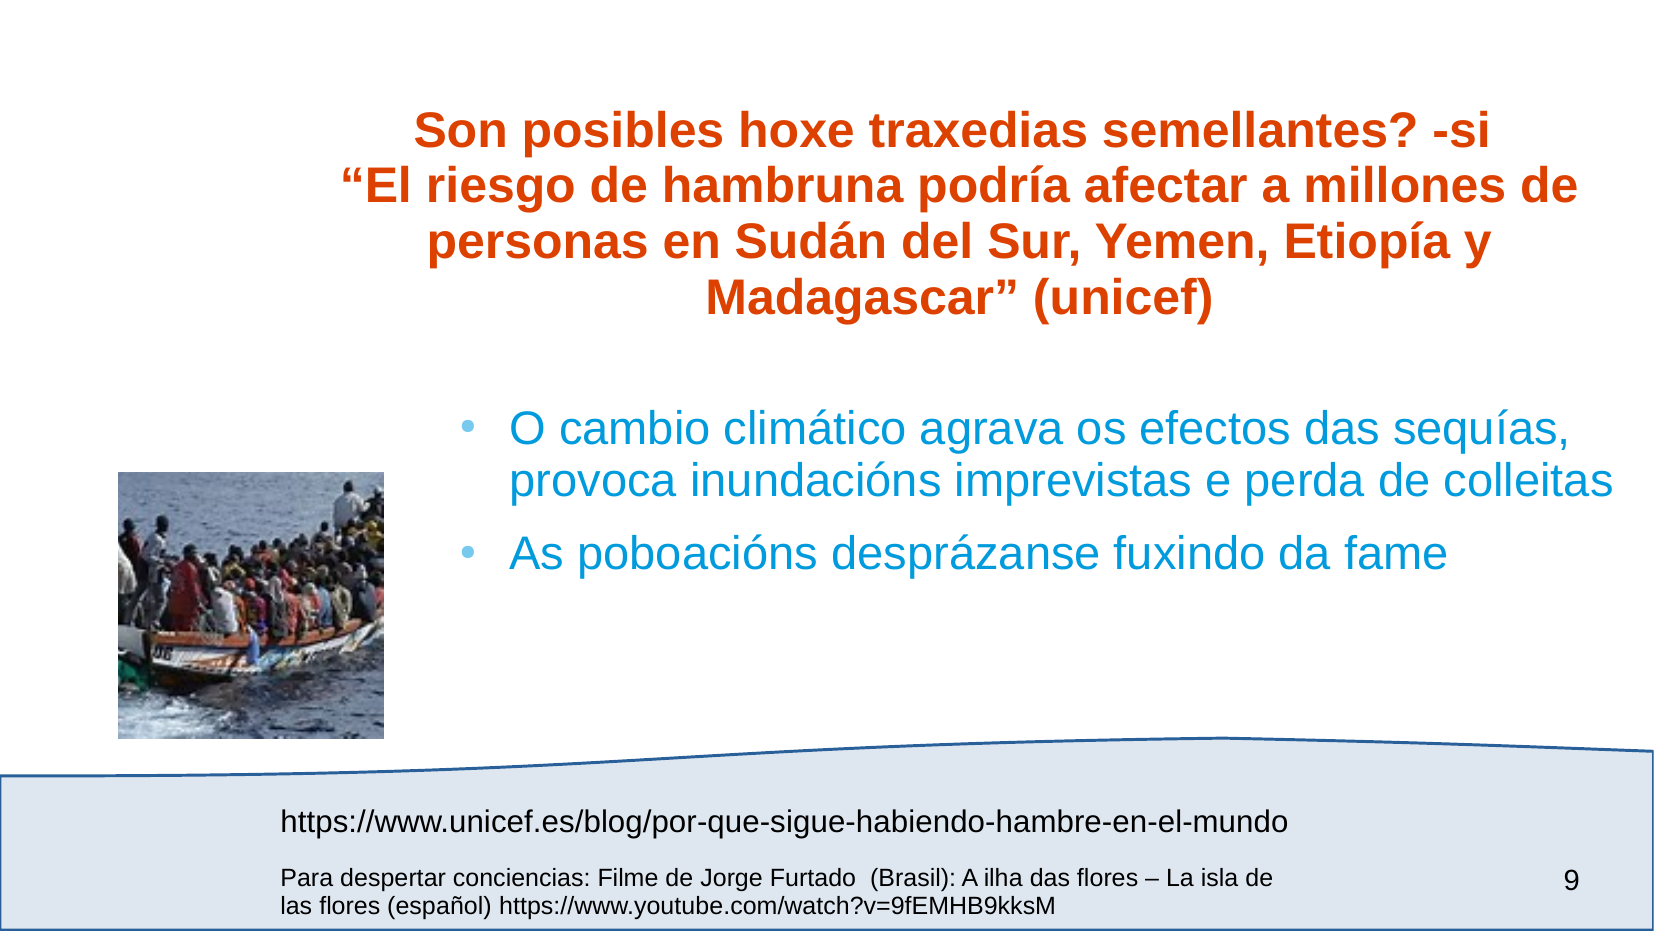

# Son posibles hoxe traxedias semellantes? -si “El riesgo de hambruna podría afectar a millones de personas en Sudán del Sur, Yemen, Etiopía y Madagascar” (unicef)
O cambio climático agrava os efectos das sequías, provoca inundacións imprevistas e perda de colleitas
As poboacións desprázanse fuxindo da fame
https://www.unicef.es/blog/por-que-sigue-habiendo-hambre-en-el-mundo
Para despertar conciencias: Filme de Jorge Furtado (Brasil): A ilha das flores – La isla de las flores (español) https://www.youtube.com/watch?v=9fEMHB9kksM